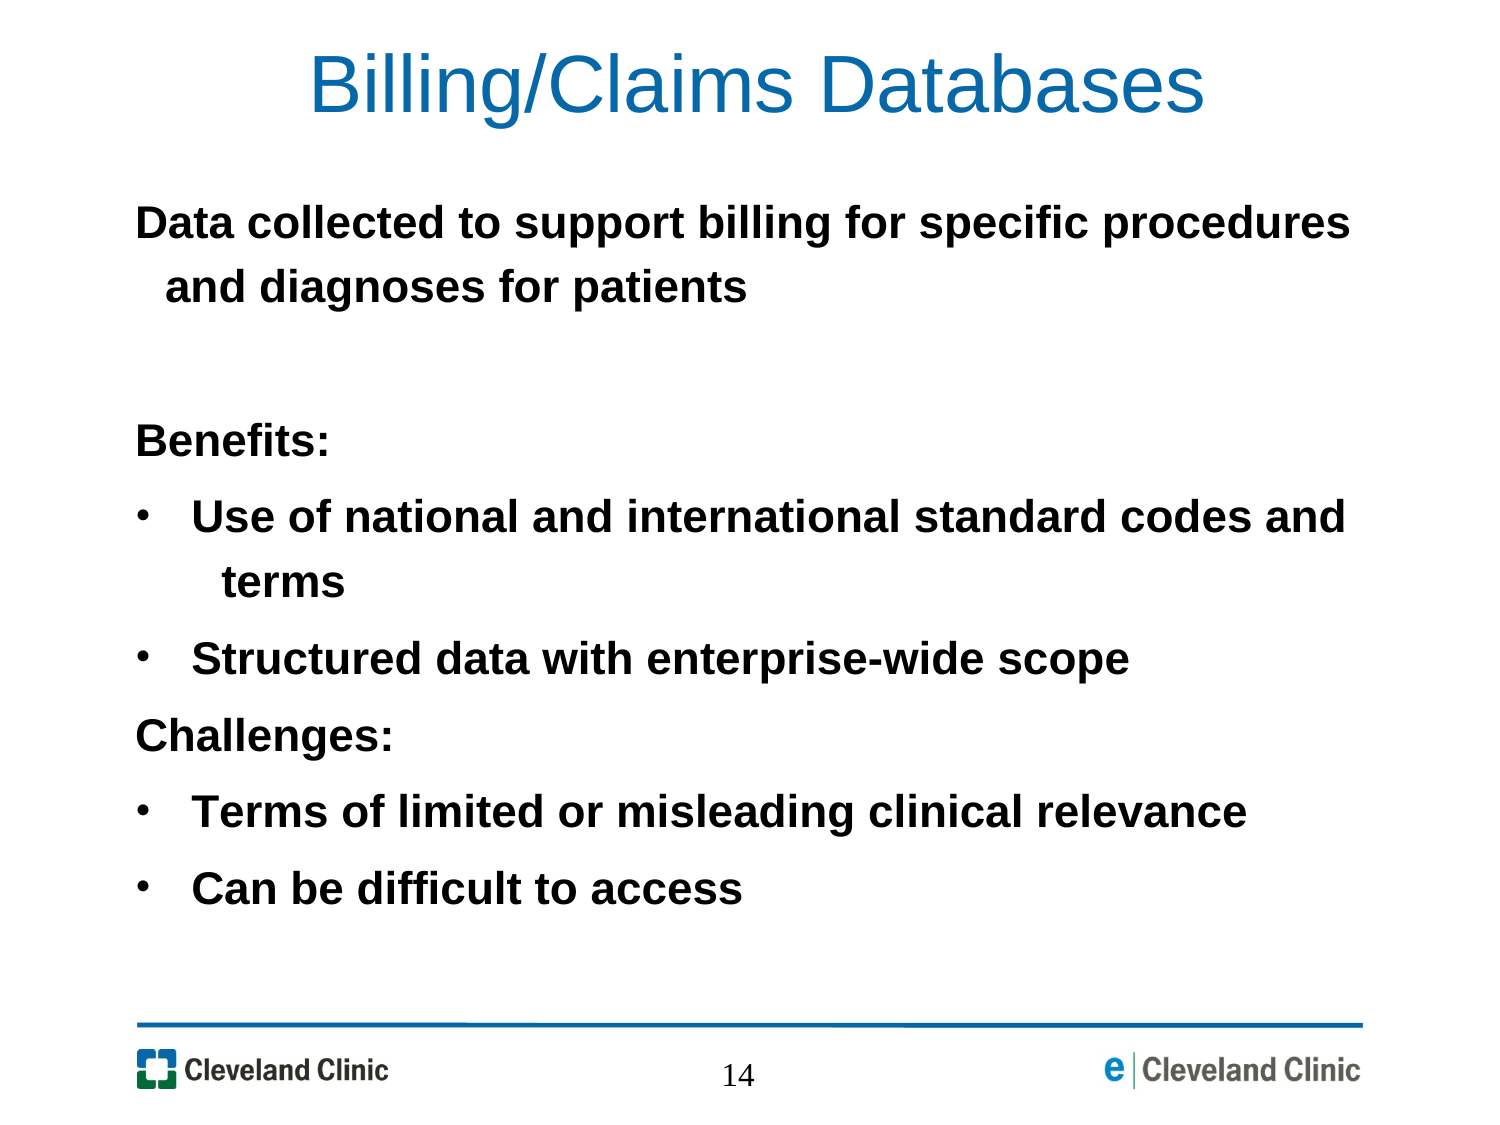

# Billing/Claims Databases
Data collected to support billing for specific procedures and diagnoses for patients
Benefits:
Use of national and international standard codes and terms
Structured data with enterprise-wide scope
Challenges:
Terms of limited or misleading clinical relevance
Can be difficult to access
14